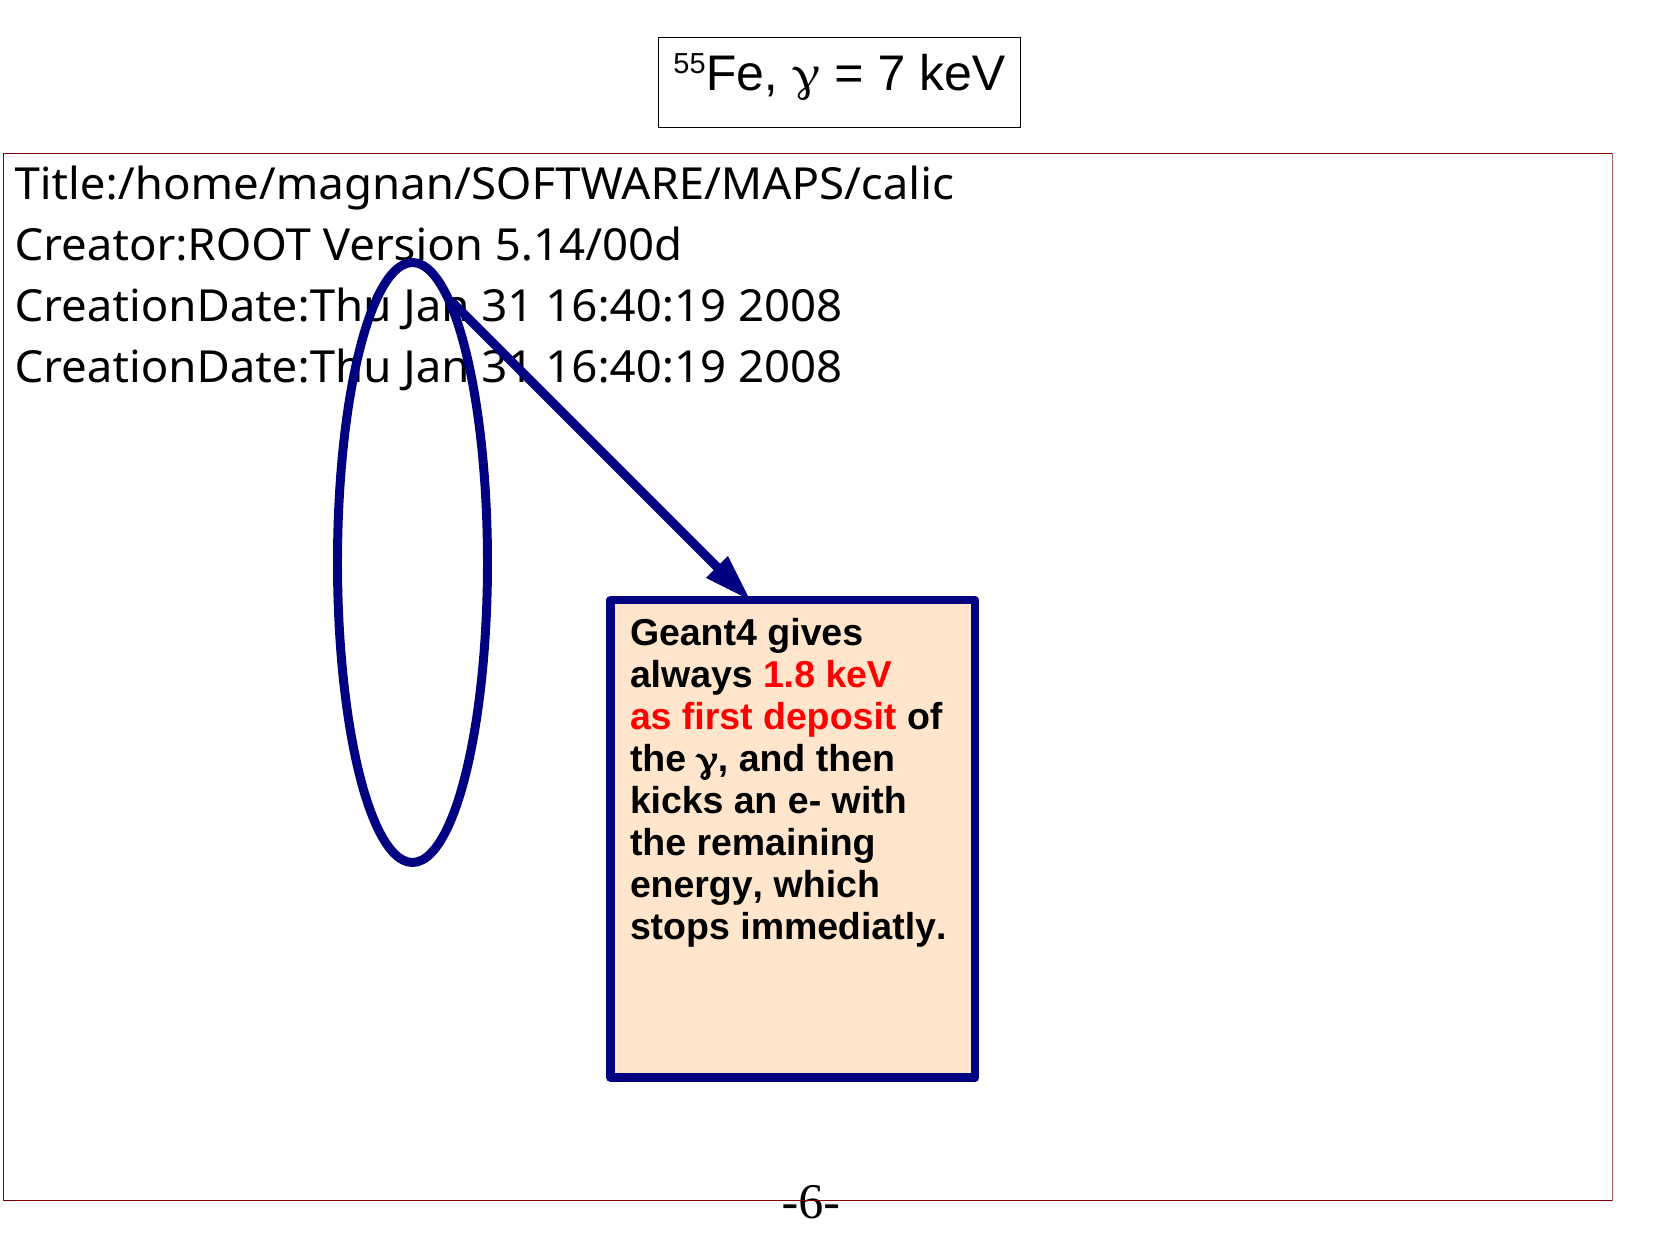

55Fe,  = 7 keV
Geant4 gives
always 1.8 keV
as first deposit of the , and then kicks an e- with the remaining energy, which stops immediatly.
6